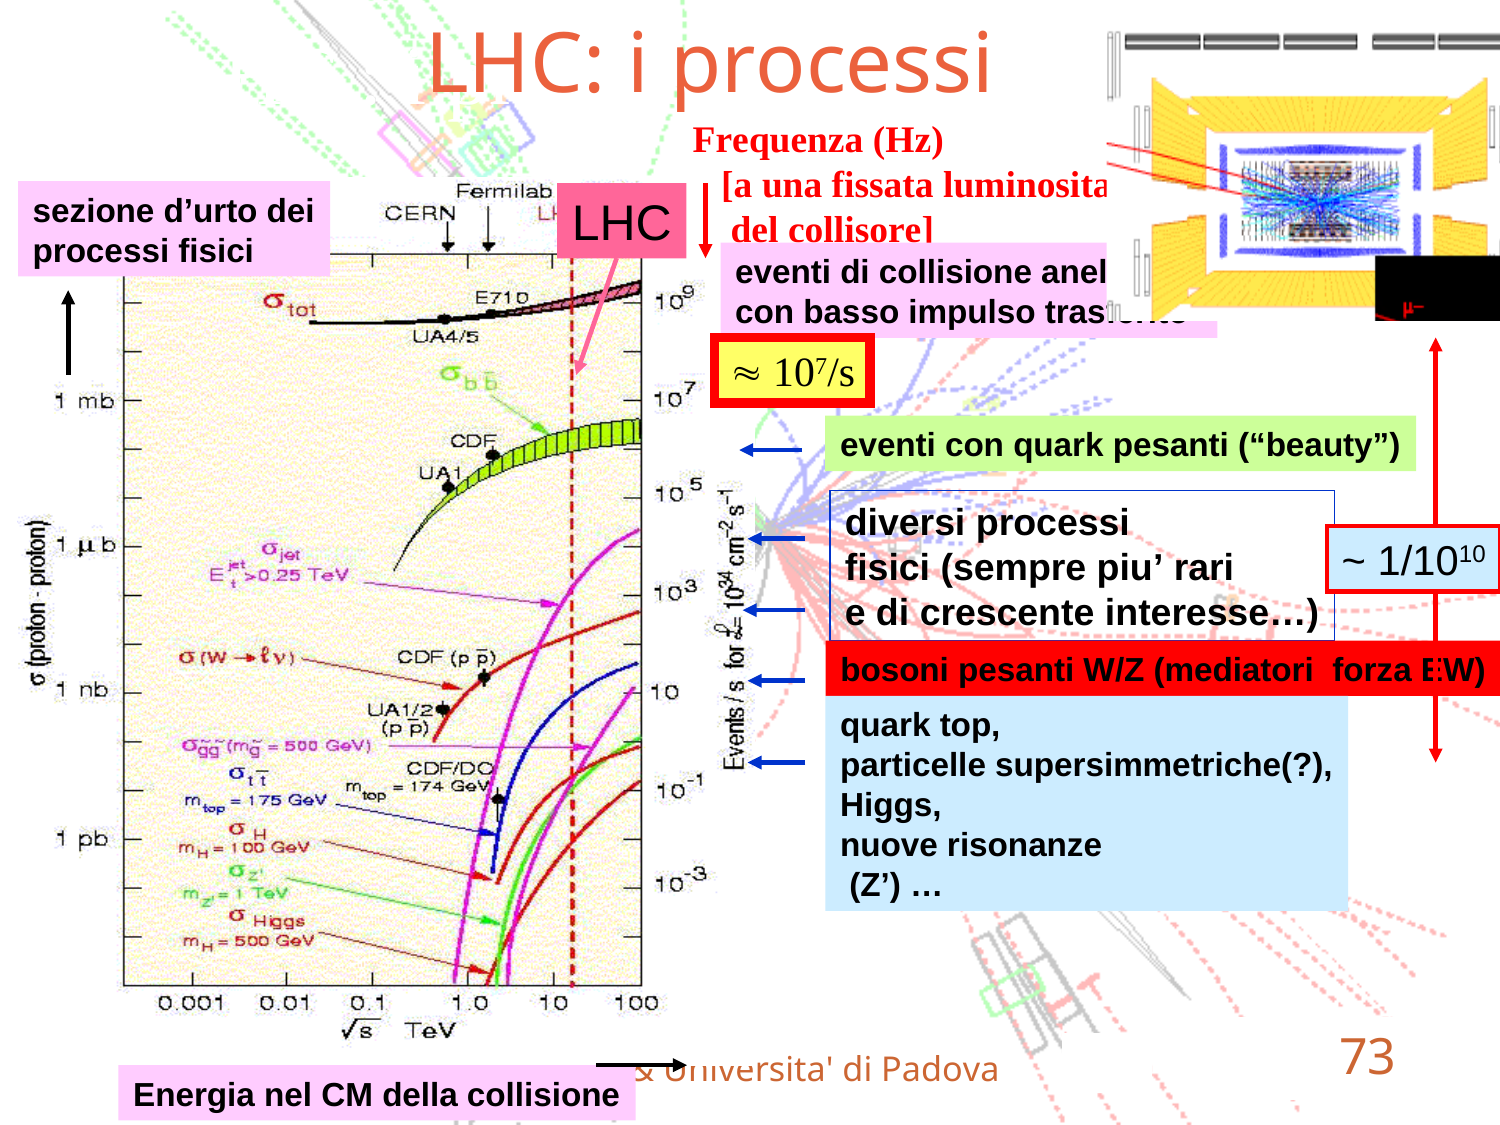

LHC: i processi
# LHC : i processi fisici attesi
eventi con quark pesanti (“beauty”)
Frequenza (Hz)
 [a una fissata luminosita’
 del collisore]
sezione d’urto dei
processi fisici
LHC
eventi di collisione anelastica
con basso impulso trasferito
diversi processi
fisici (sempre piu’ rari
e di crescente interesse…)
 107/s
~ 1/1010
bosoni pesanti W/Z (mediatori forza EW)
quark top,
particelle supersimmetriche(?),
Higgs,
nuove risonanze
 (Z’) …
73
Energia nel CM della collisione